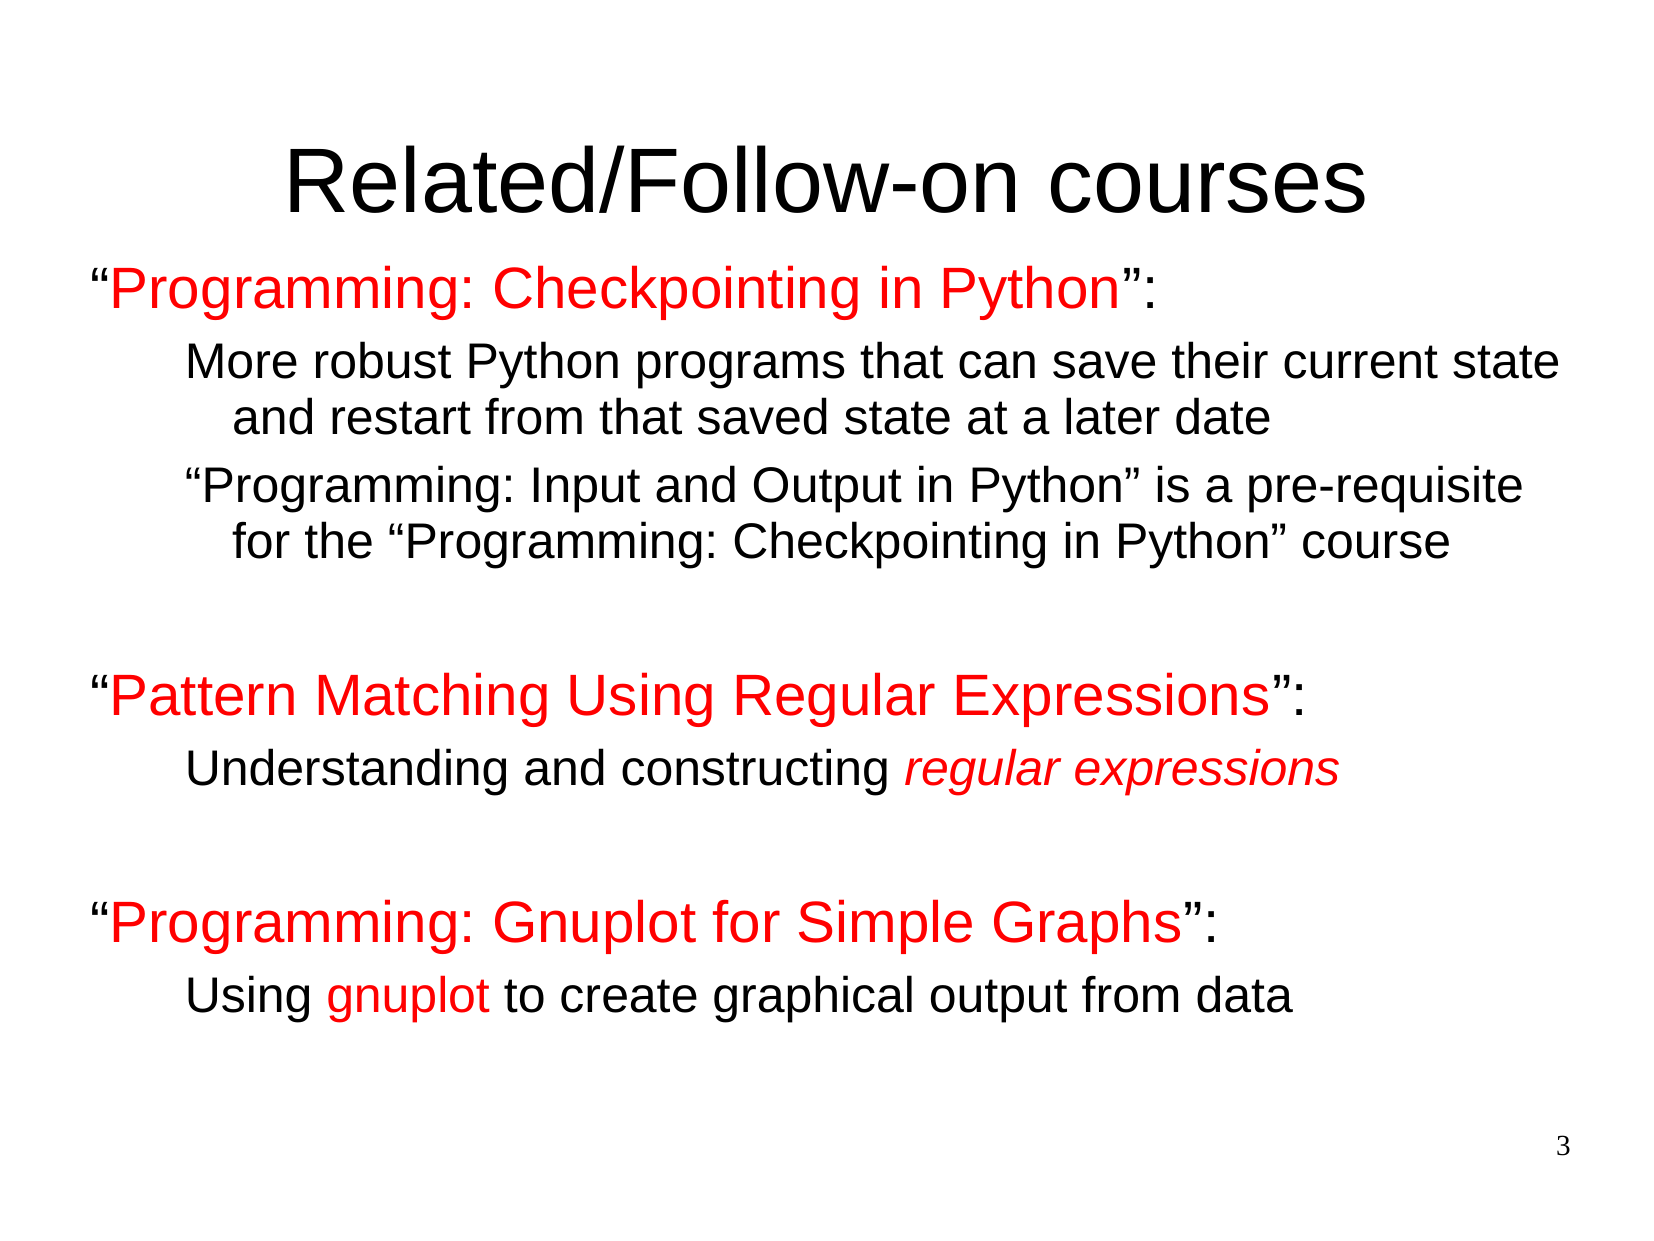

# Related/Follow-on courses
“Programming: Checkpointing in Python”:
More robust Python programs that can save their current state and restart from that saved state at a later date
“Programming: Input and Output in Python” is a pre-requisite for the “Programming: Checkpointing in Python” course
“Pattern Matching Using Regular Expressions”:
Understanding and constructing regular expressions
“Programming: Gnuplot for Simple Graphs”:
Using gnuplot to create graphical output from data
3